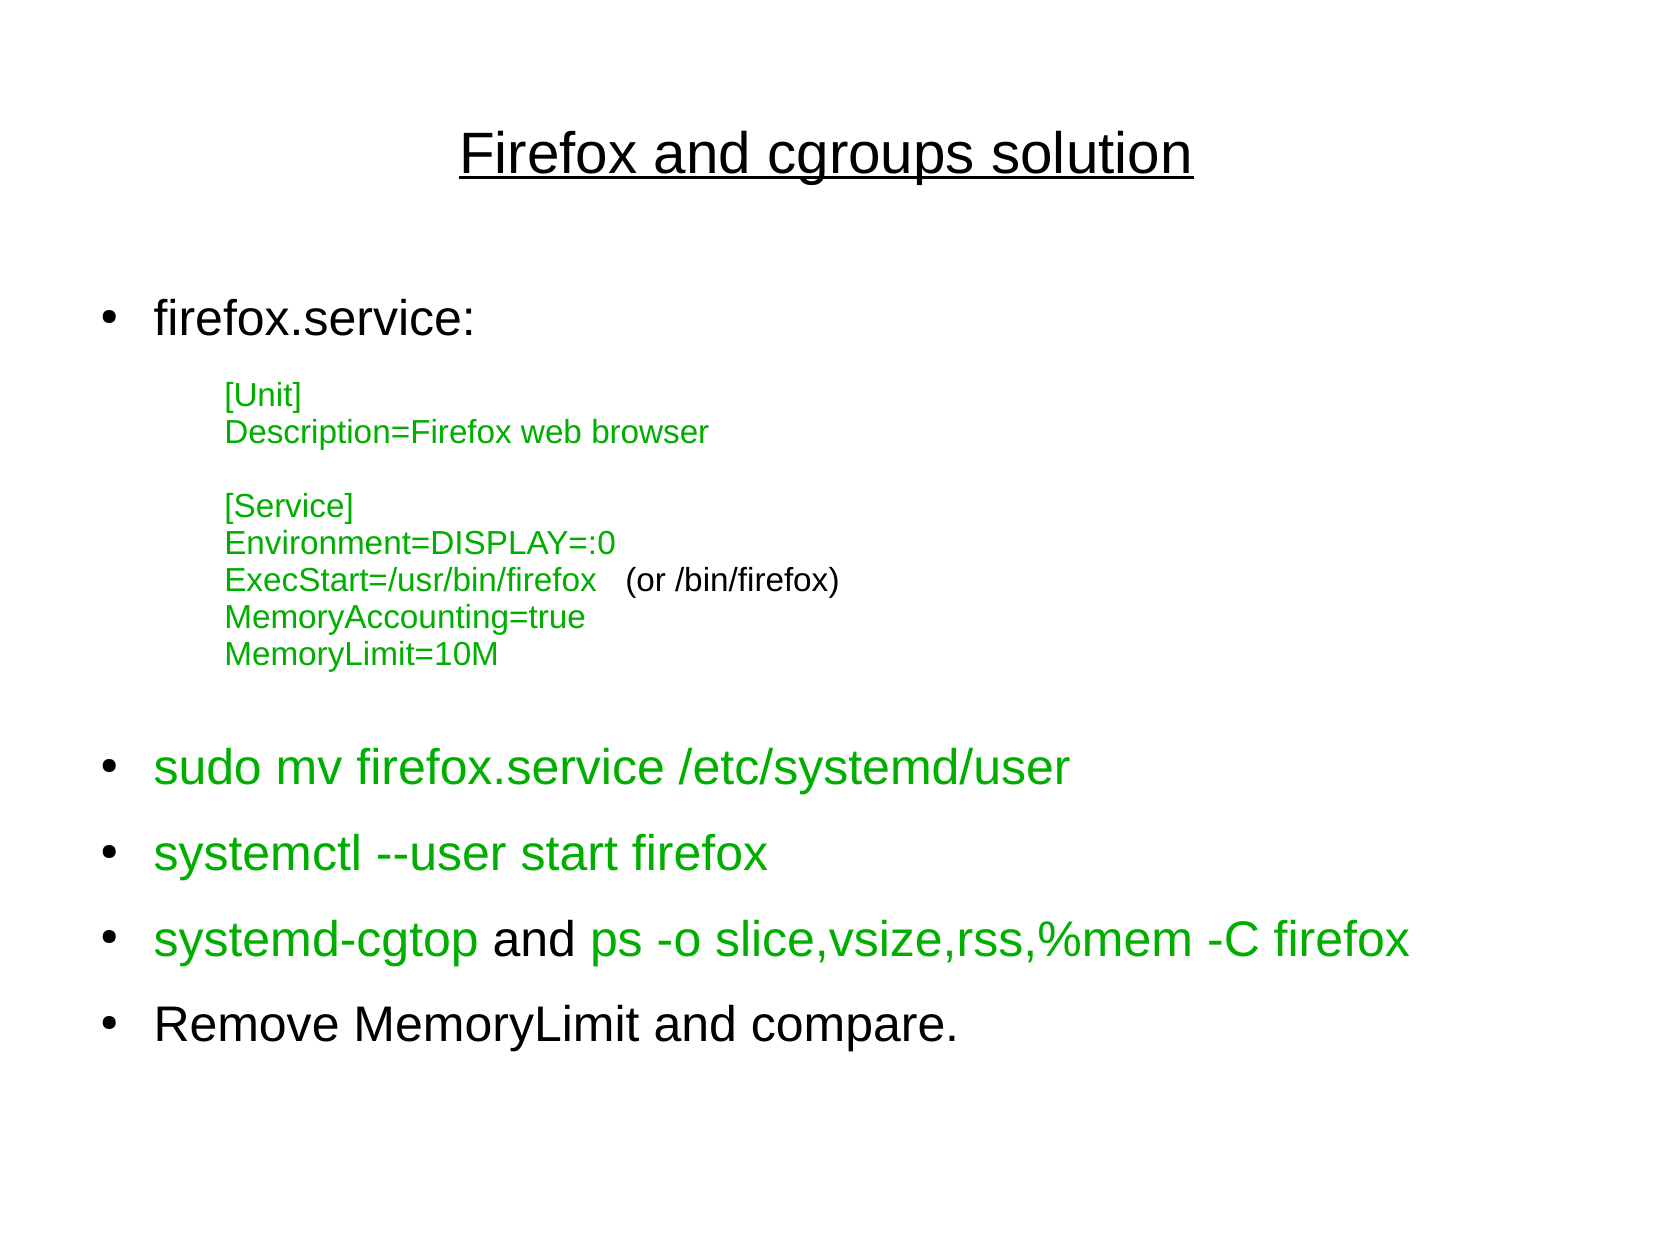

# Firefox and cgroups solution
firefox.service:
[Unit]
Description=Firefox web browser
[Service]
Environment=DISPLAY=:0
ExecStart=/usr/bin/firefox (or /bin/firefox)
MemoryAccounting=true
MemoryLimit=10M
sudo mv firefox.service /etc/systemd/user
systemctl --user start firefox
systemd-cgtop and ps -o slice,vsize,rss,%mem -C firefox
Remove MemoryLimit and compare.